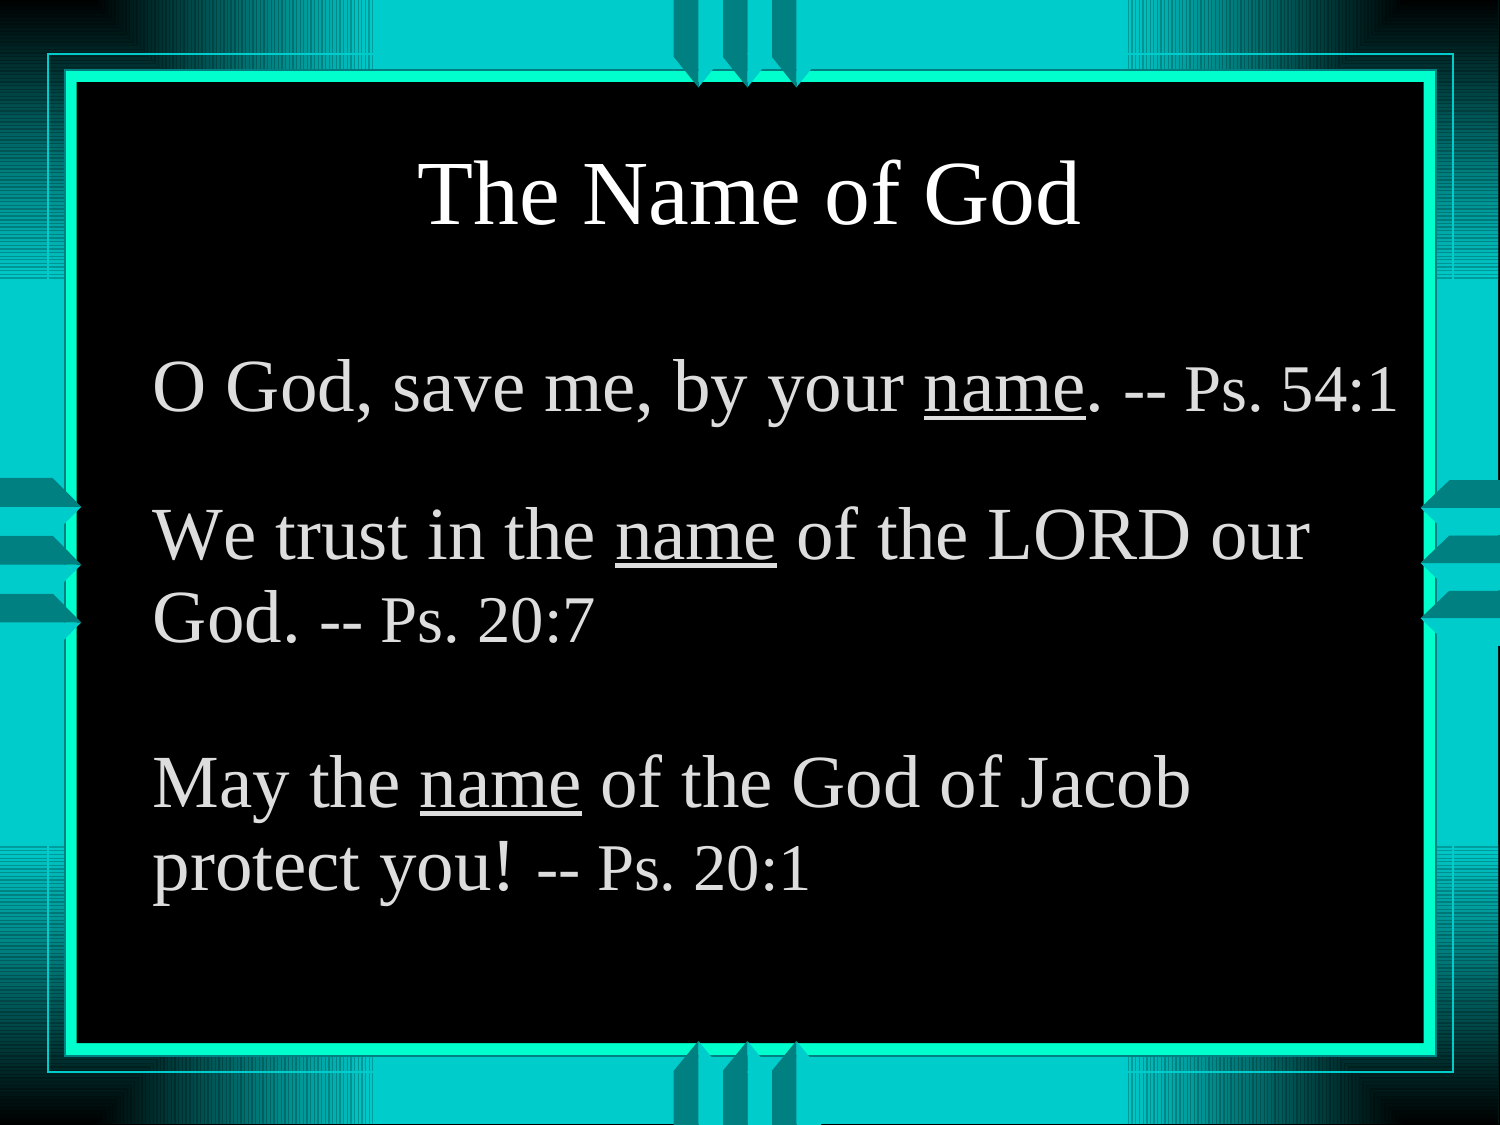

# The Name of God
O God, save me, by your name. -- Ps. 54:1
We trust in the name of the LORD our God. -- Ps. 20:7
May the name of the God of Jacob protect you! -- Ps. 20:1